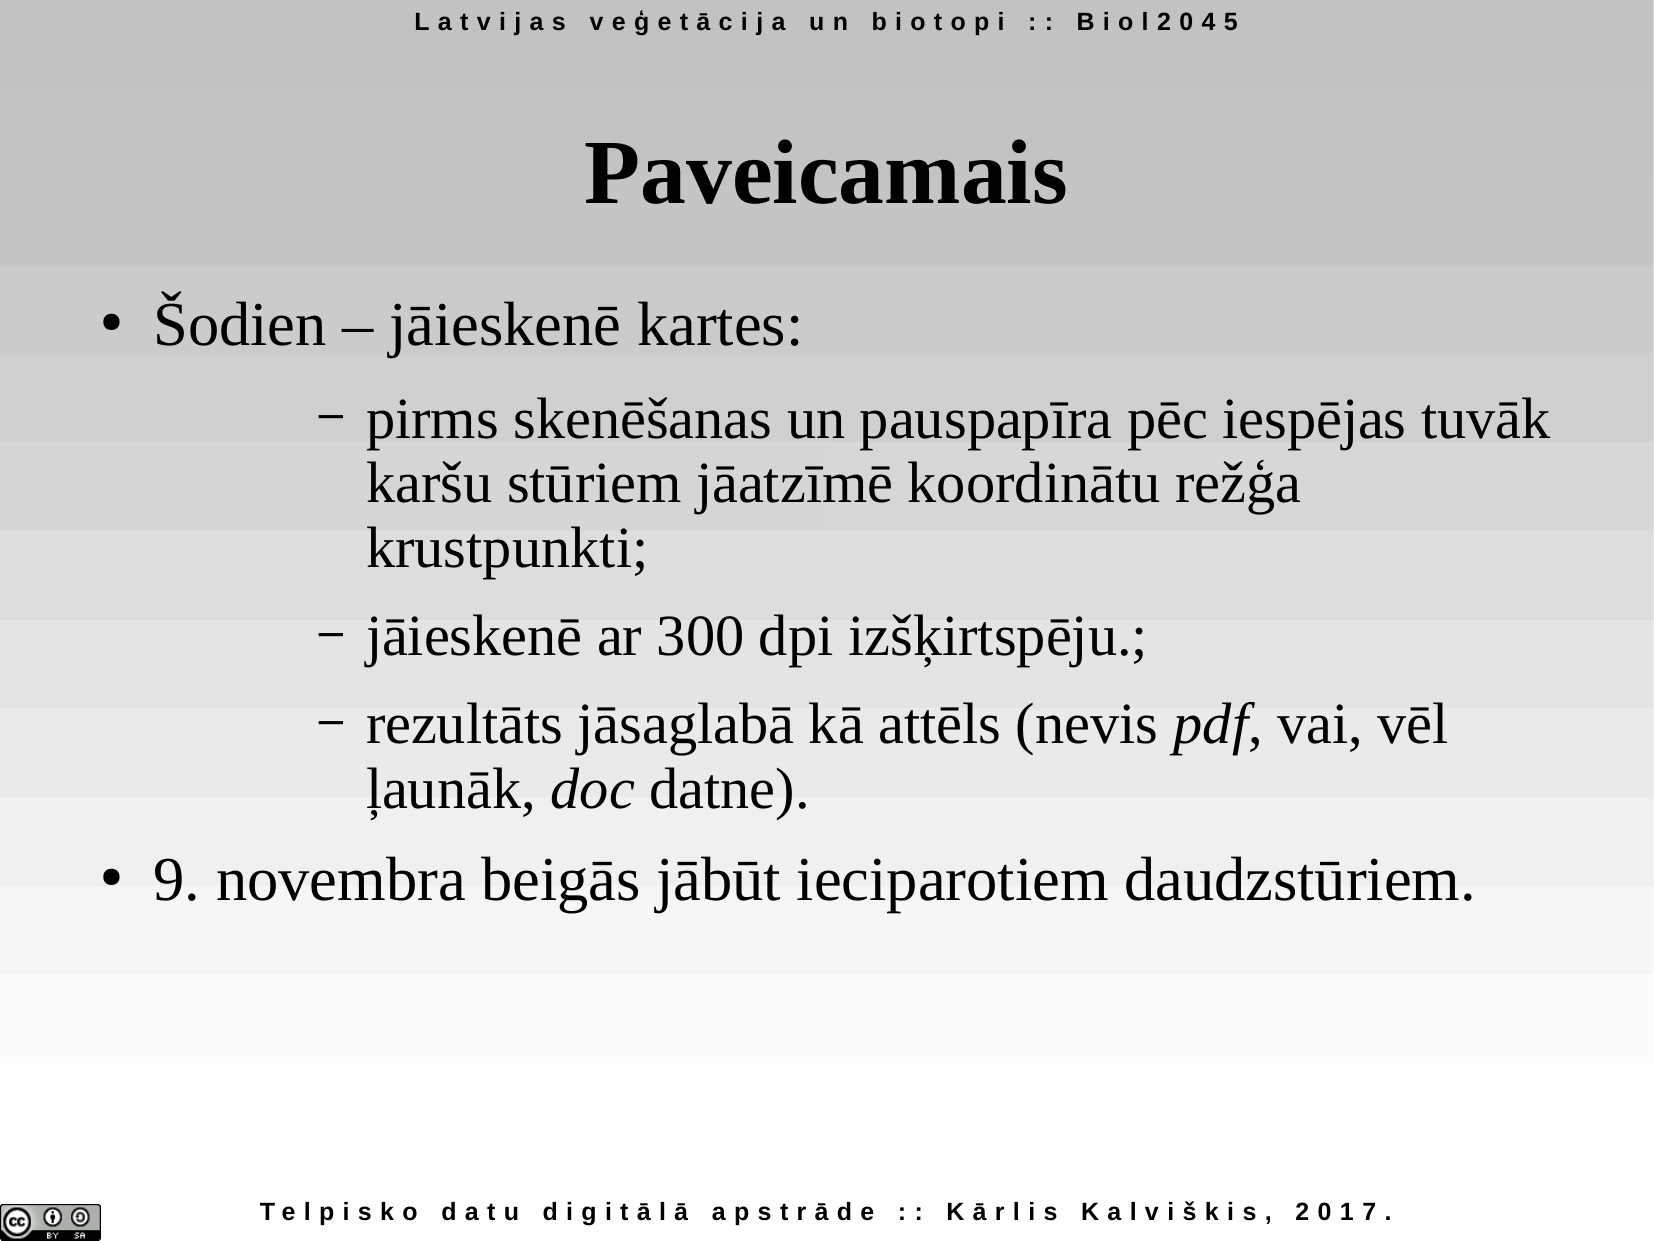

# Paveicamais
Šodien – jāieskenē kartes:
pirms skenēšanas un pauspapīra pēc iespējas tuvāk karšu stūriem jāatzīmē koordinātu režģa krustpunkti;
jāieskenē ar 300 dpi izšķirtspēju.;
rezultāts jāsaglabā kā attēls (nevis pdf, vai, vēl ļaunāk, doc datne).
9. novembra beigās jābūt ieciparotiem daudzstūriem.